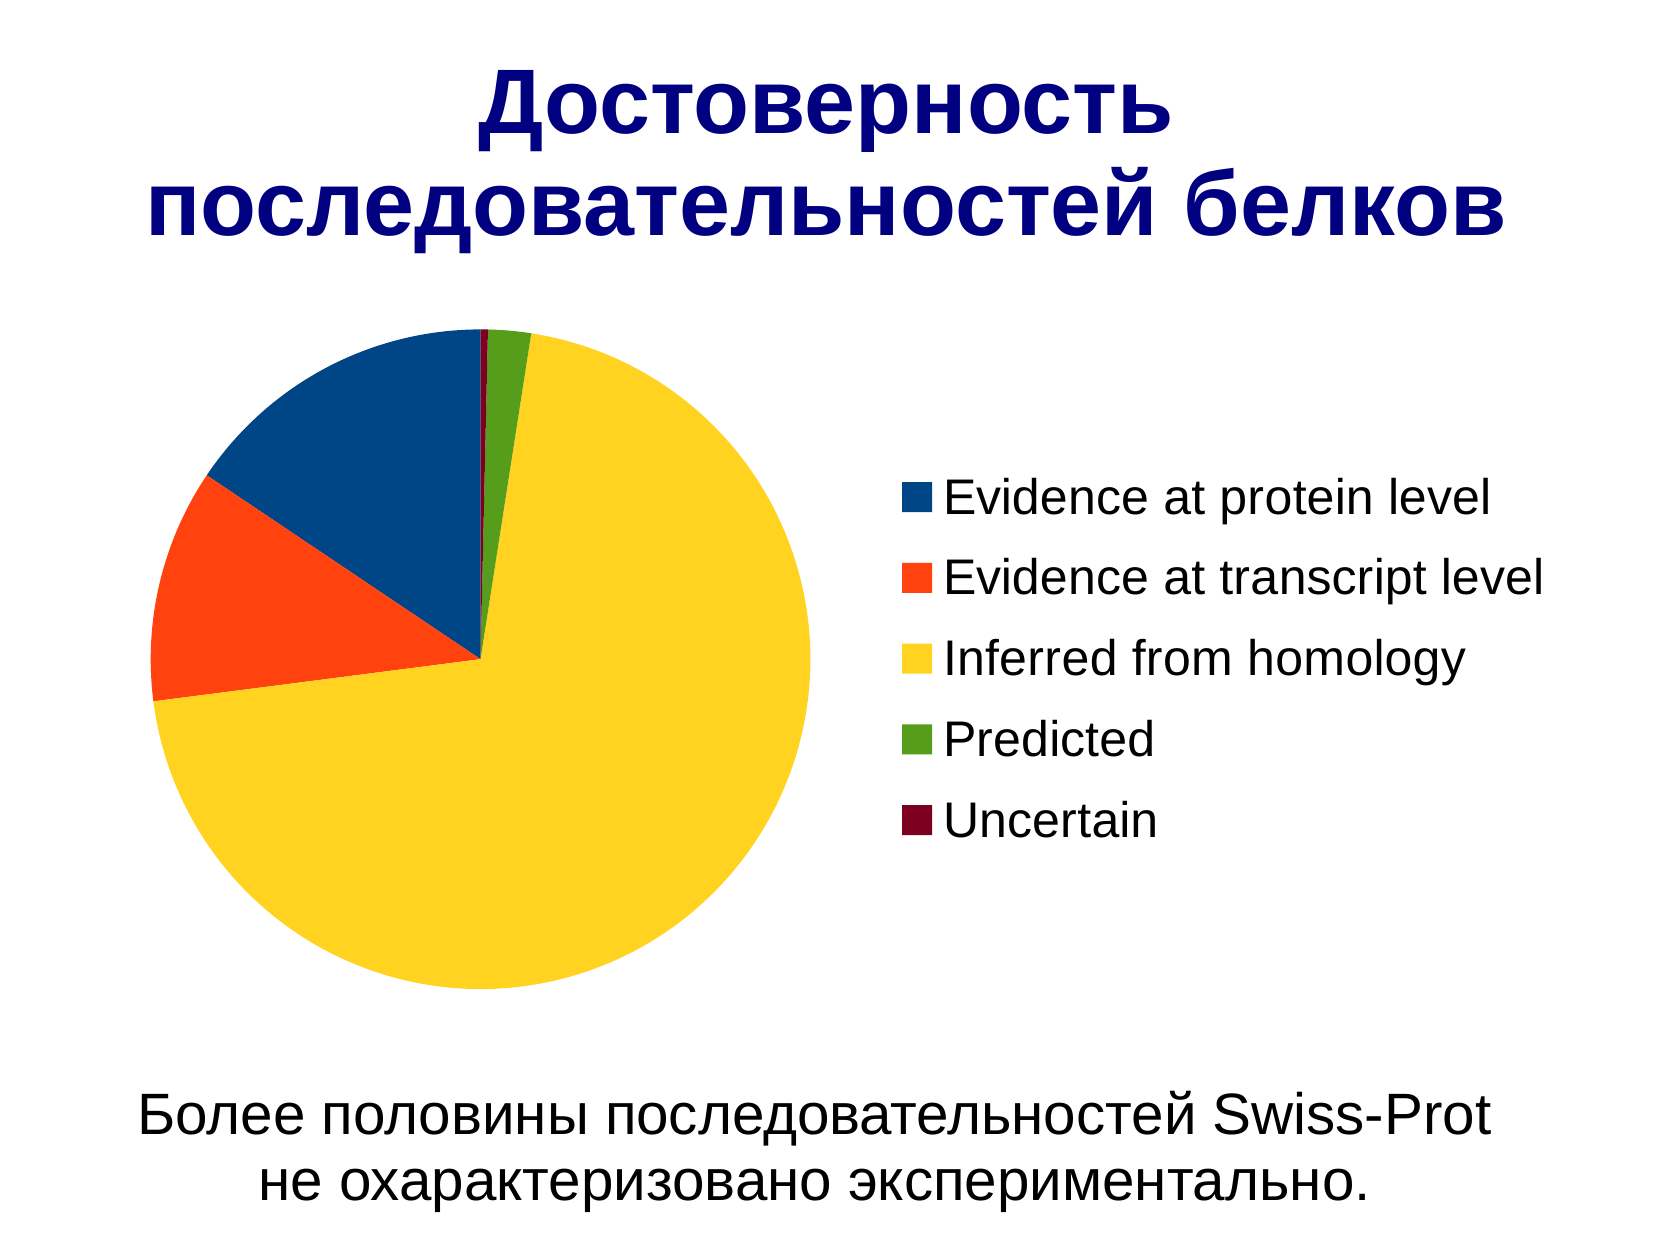

# Достоверность последовательностей белков
### Chart
| Category | |
|---|---|
| Evidence at protein level | 85336.0 |
| Evidence at transcript level | 62729.0 |
| Inferred from homology | 386076.0 |
| Predicted | 11493.0 |
| Uncertain | 1965.0 |Более половины последовательностей Swiss-Prot
не охарактеризовано экспериментально.